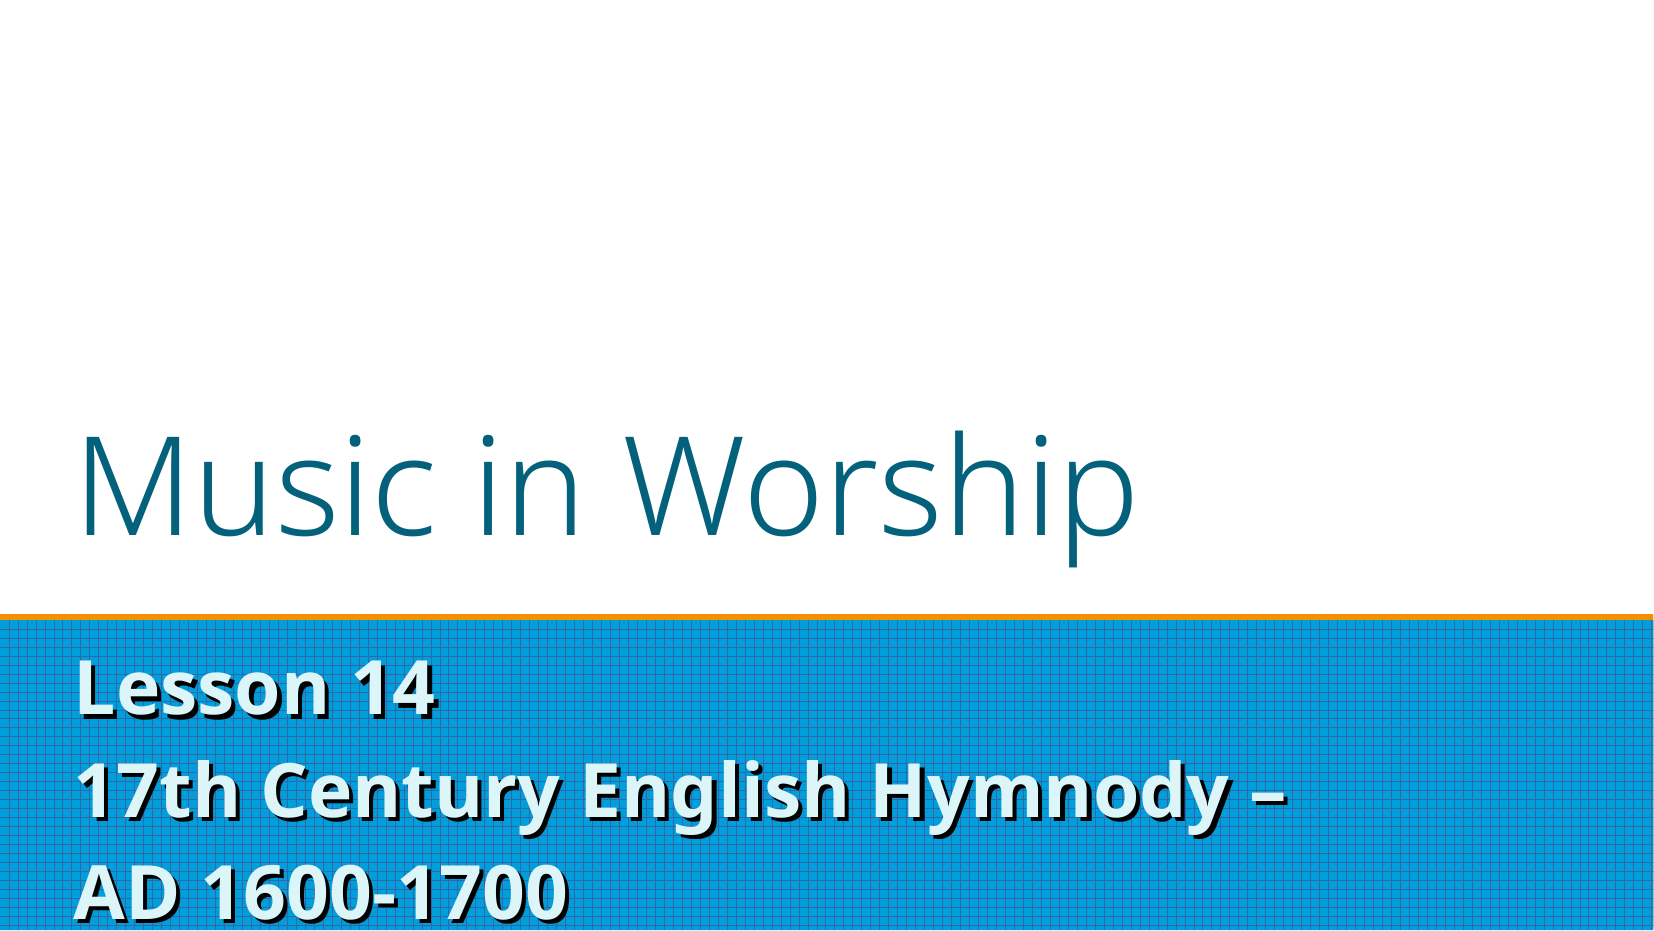

# Music in Worship
Lesson 14
17th Century English Hymnody –
AD 1600-1700